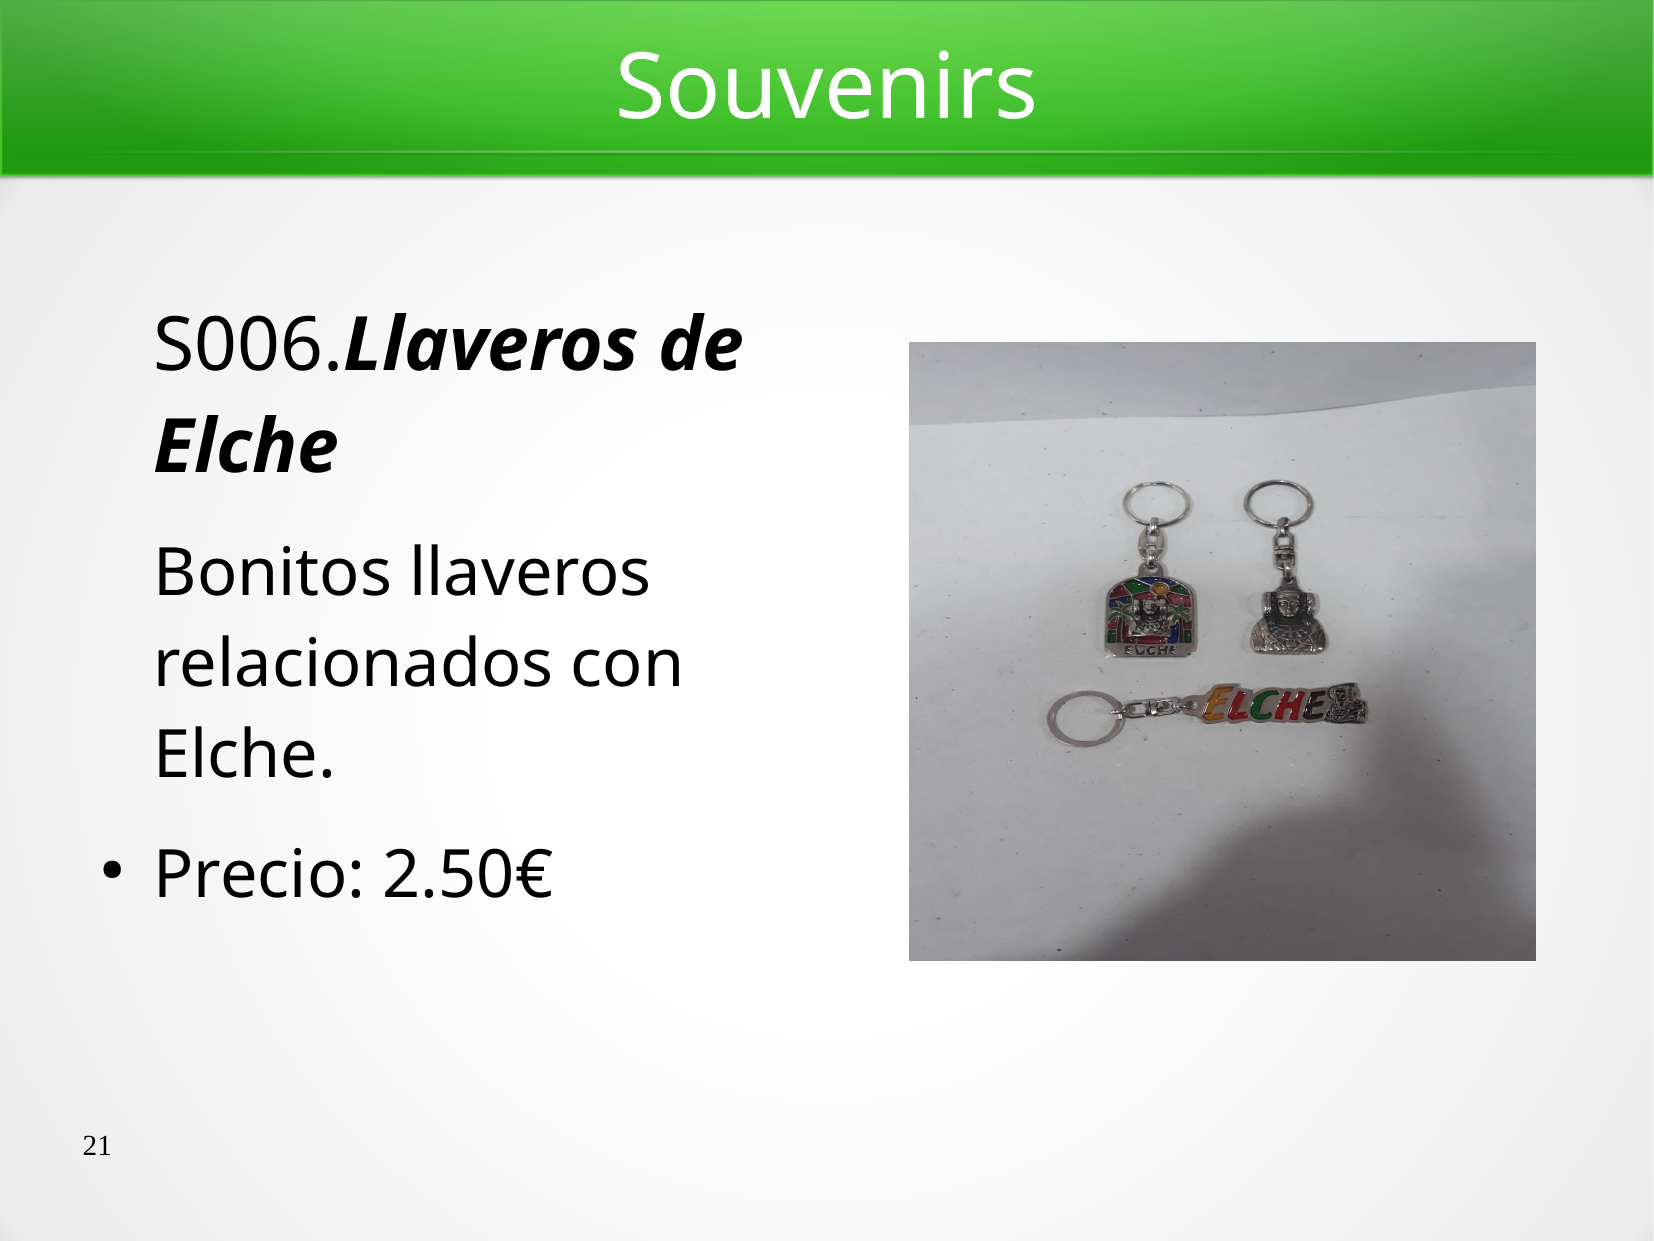

# Souvenirs
S006.Llaveros de Elche
Bonitos llaveros relacionados con Elche.
Precio: 2.50€
21